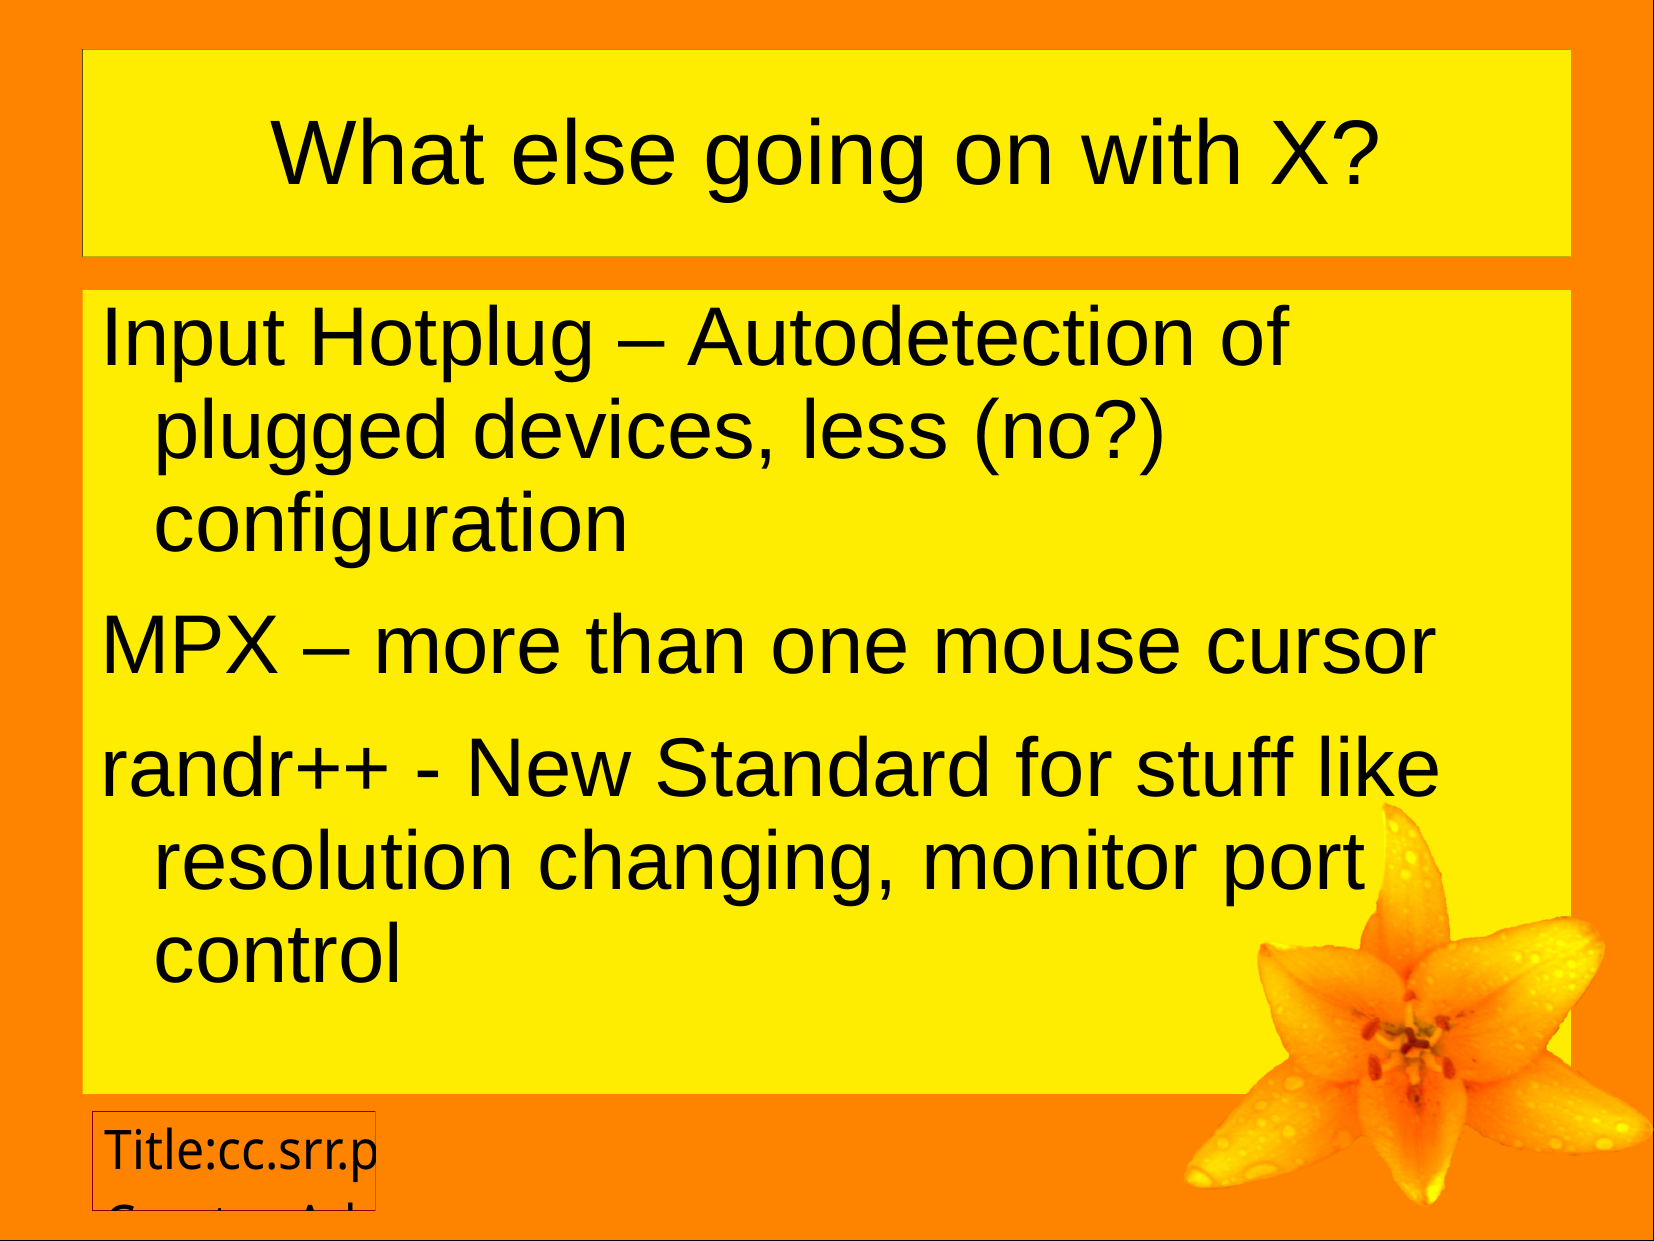

# What else going on with X?
Input Hotplug – Autodetection of plugged devices, less (no?) configuration
MPX – more than one mouse cursor
randr++ - New Standard for stuff like resolution changing, monitor port
control